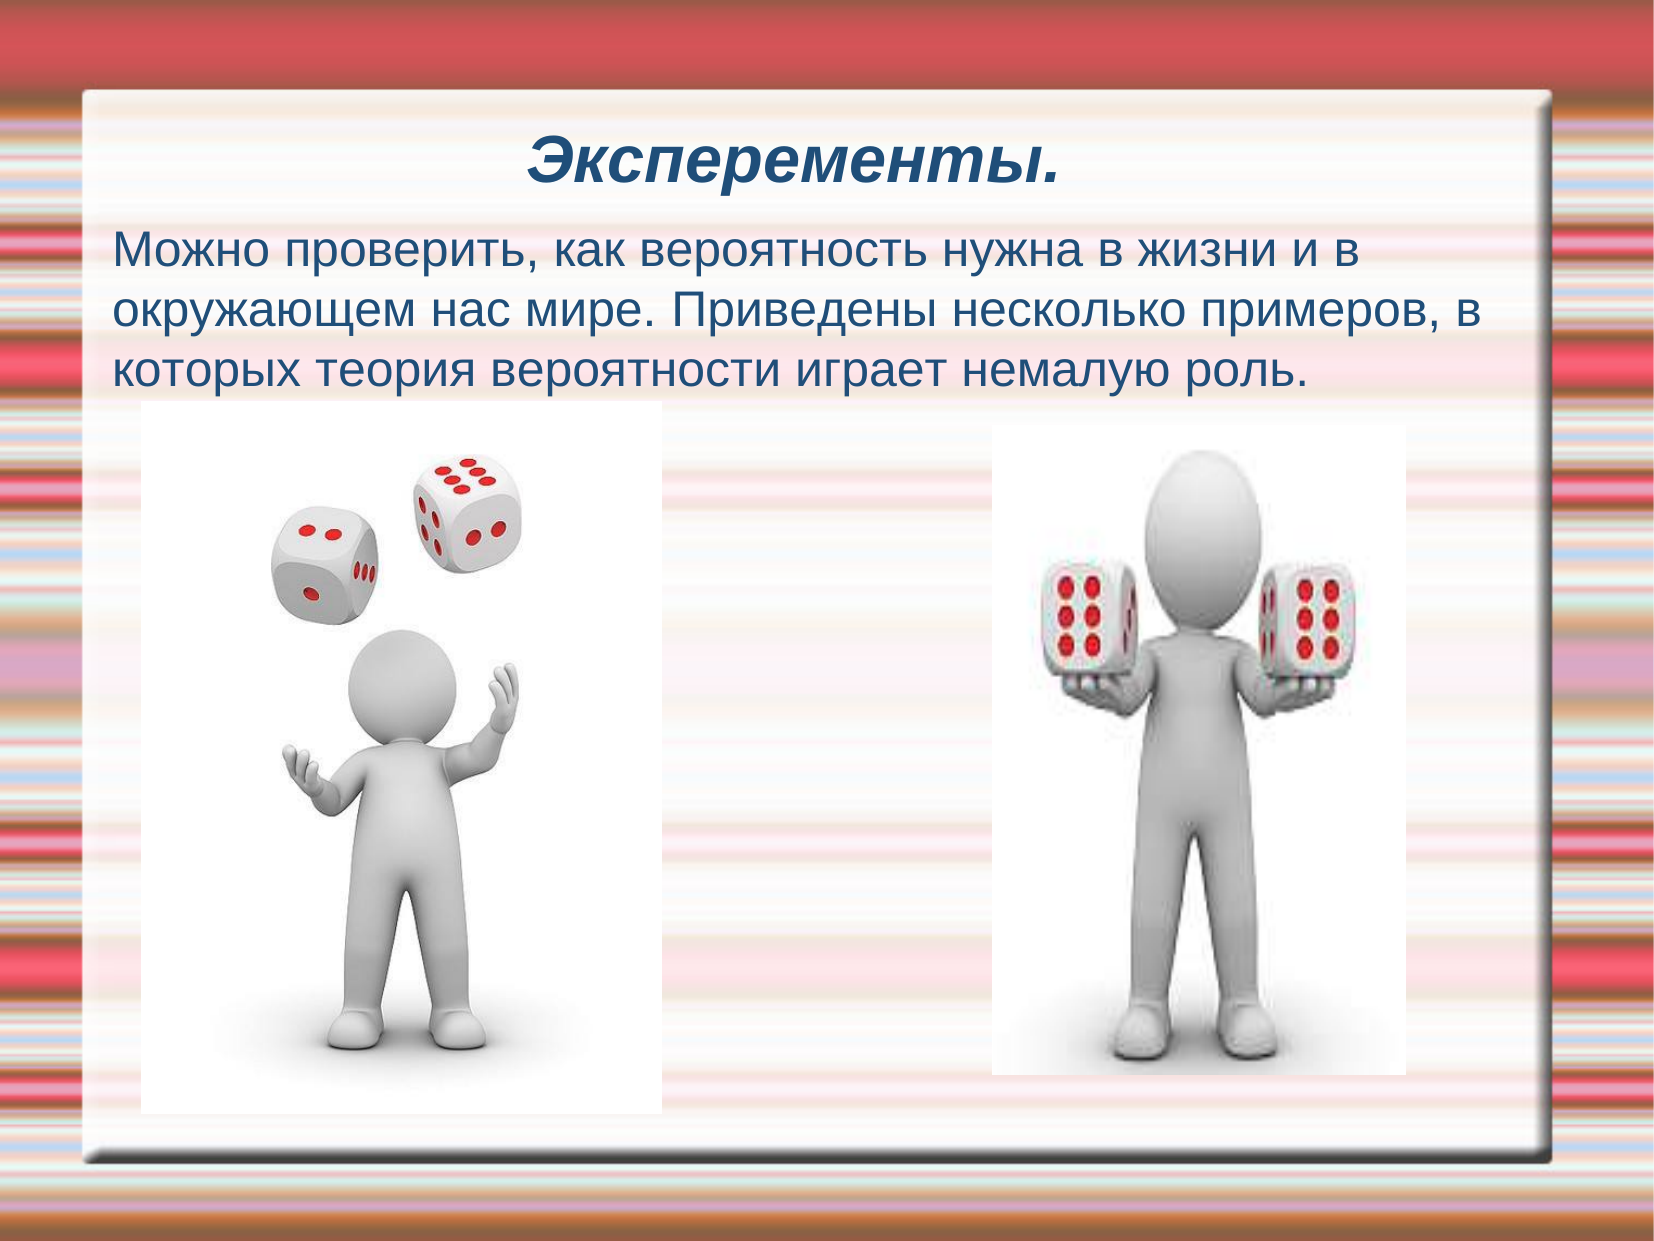

# Эксперементы.
Можно проверить, как вероятность нужна в жизни и в окружающем нас мире. Приведены несколько примеров, в которых теория вероятности играет немалую роль.